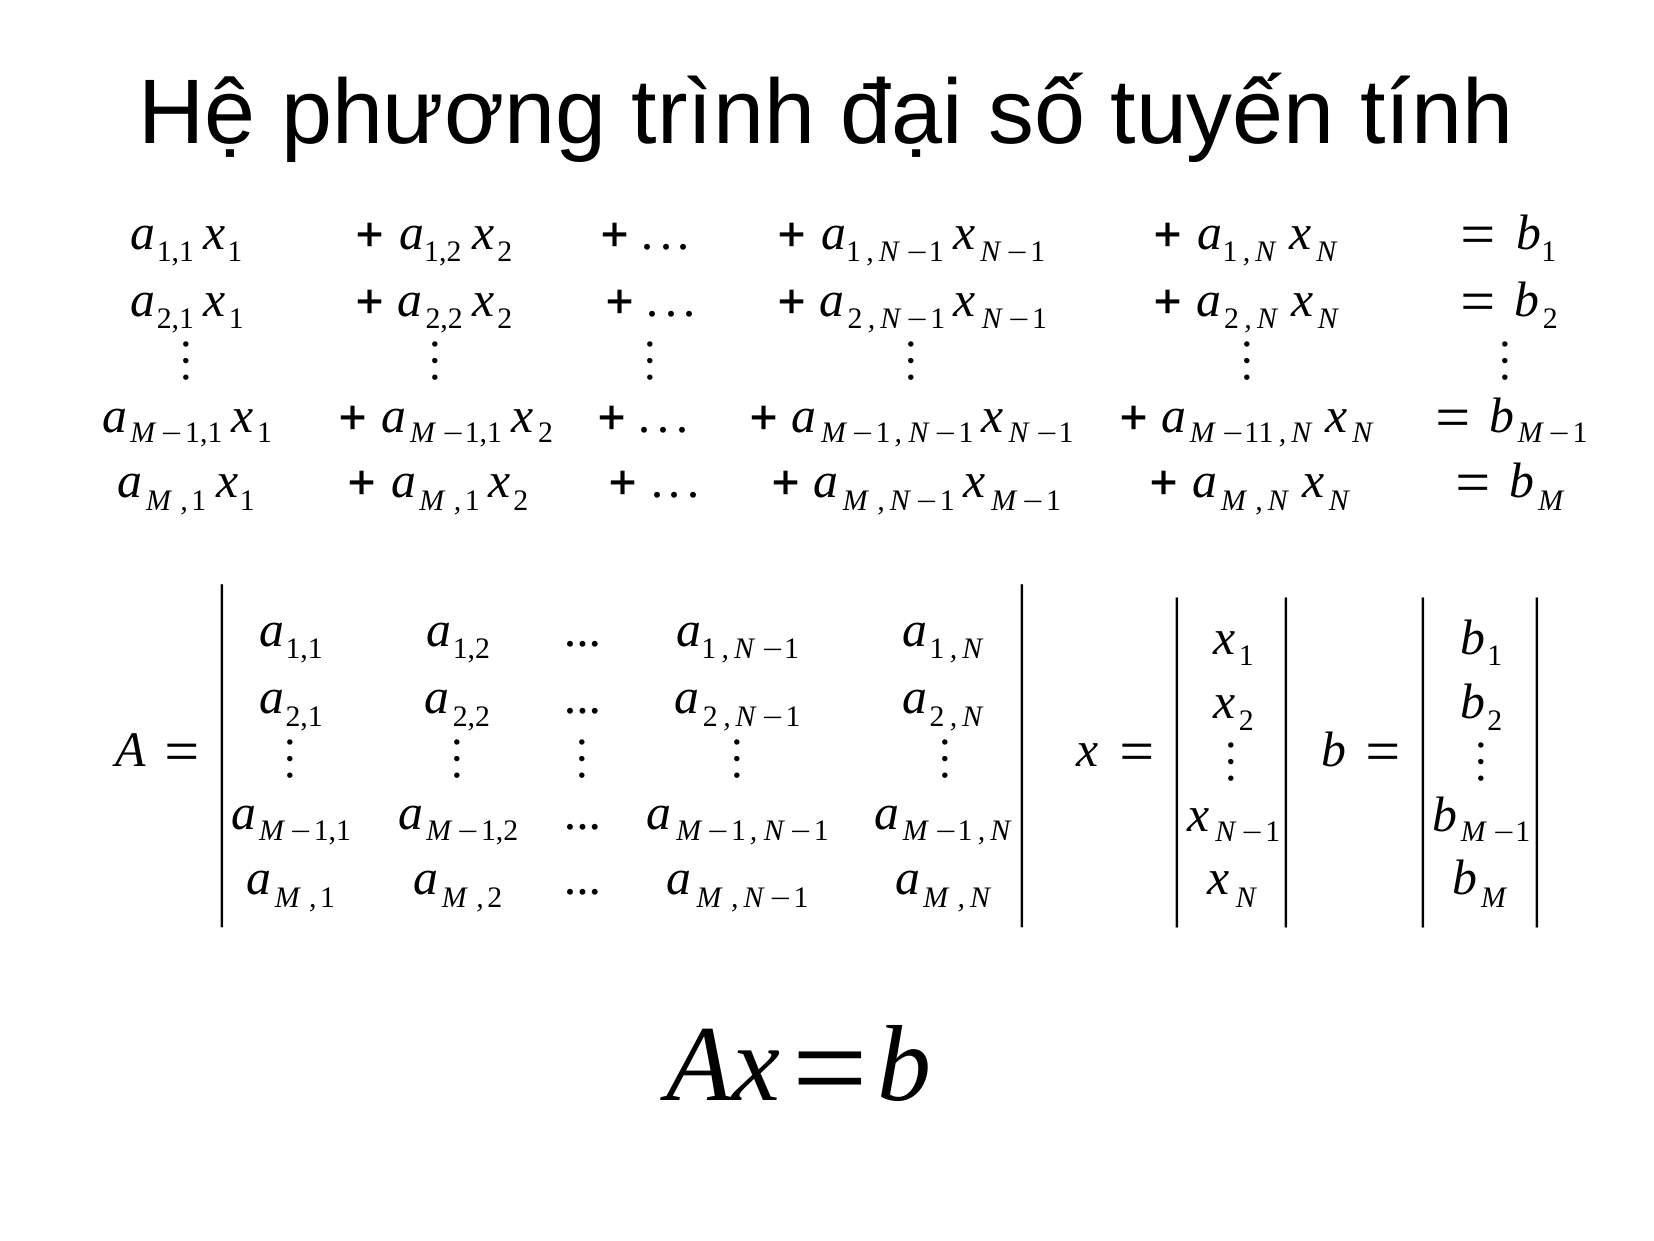

# Hệ phương trình đại số tuyến tính